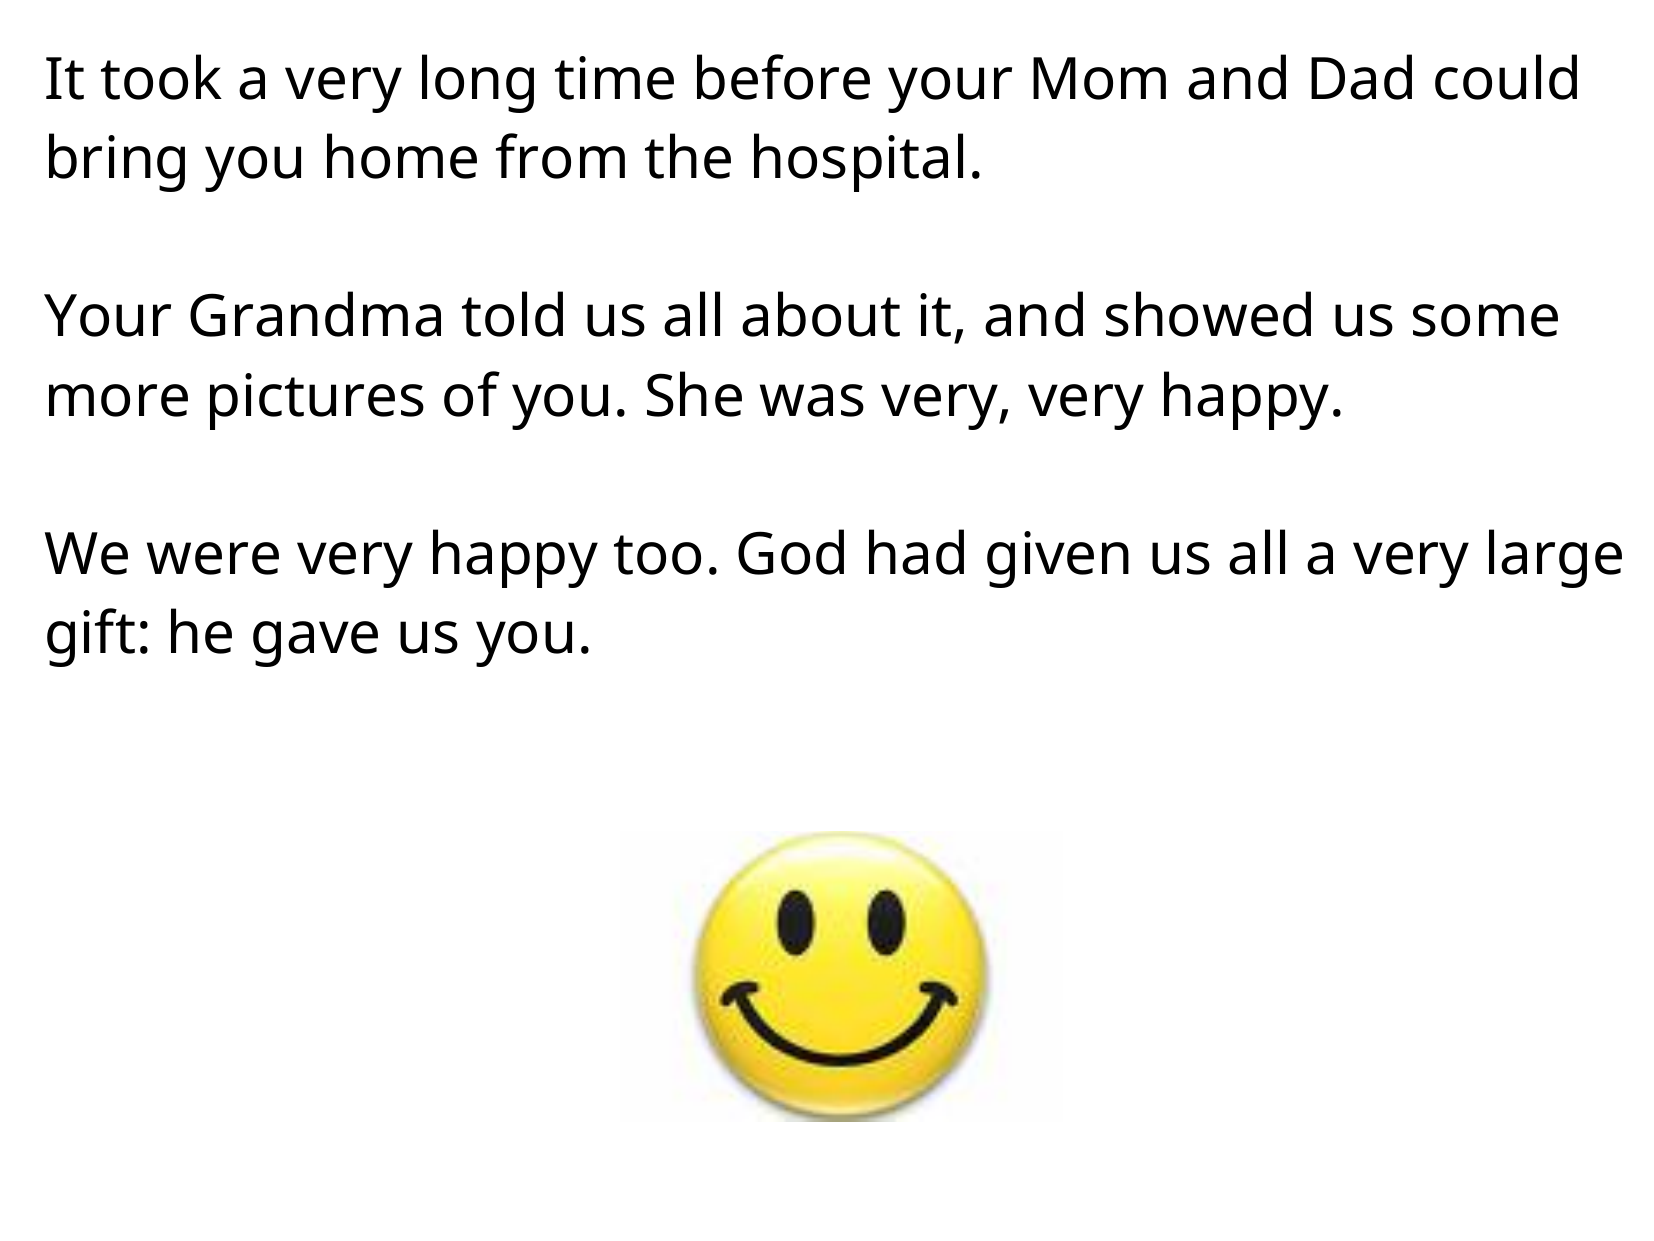

It took a very long time before your Mom and Dad could
bring you home from the hospital.
Your Grandma told us all about it, and showed us some
more pictures of you. She was very, very happy.
We were very happy too. God had given us all a very large
gift: he gave us you.